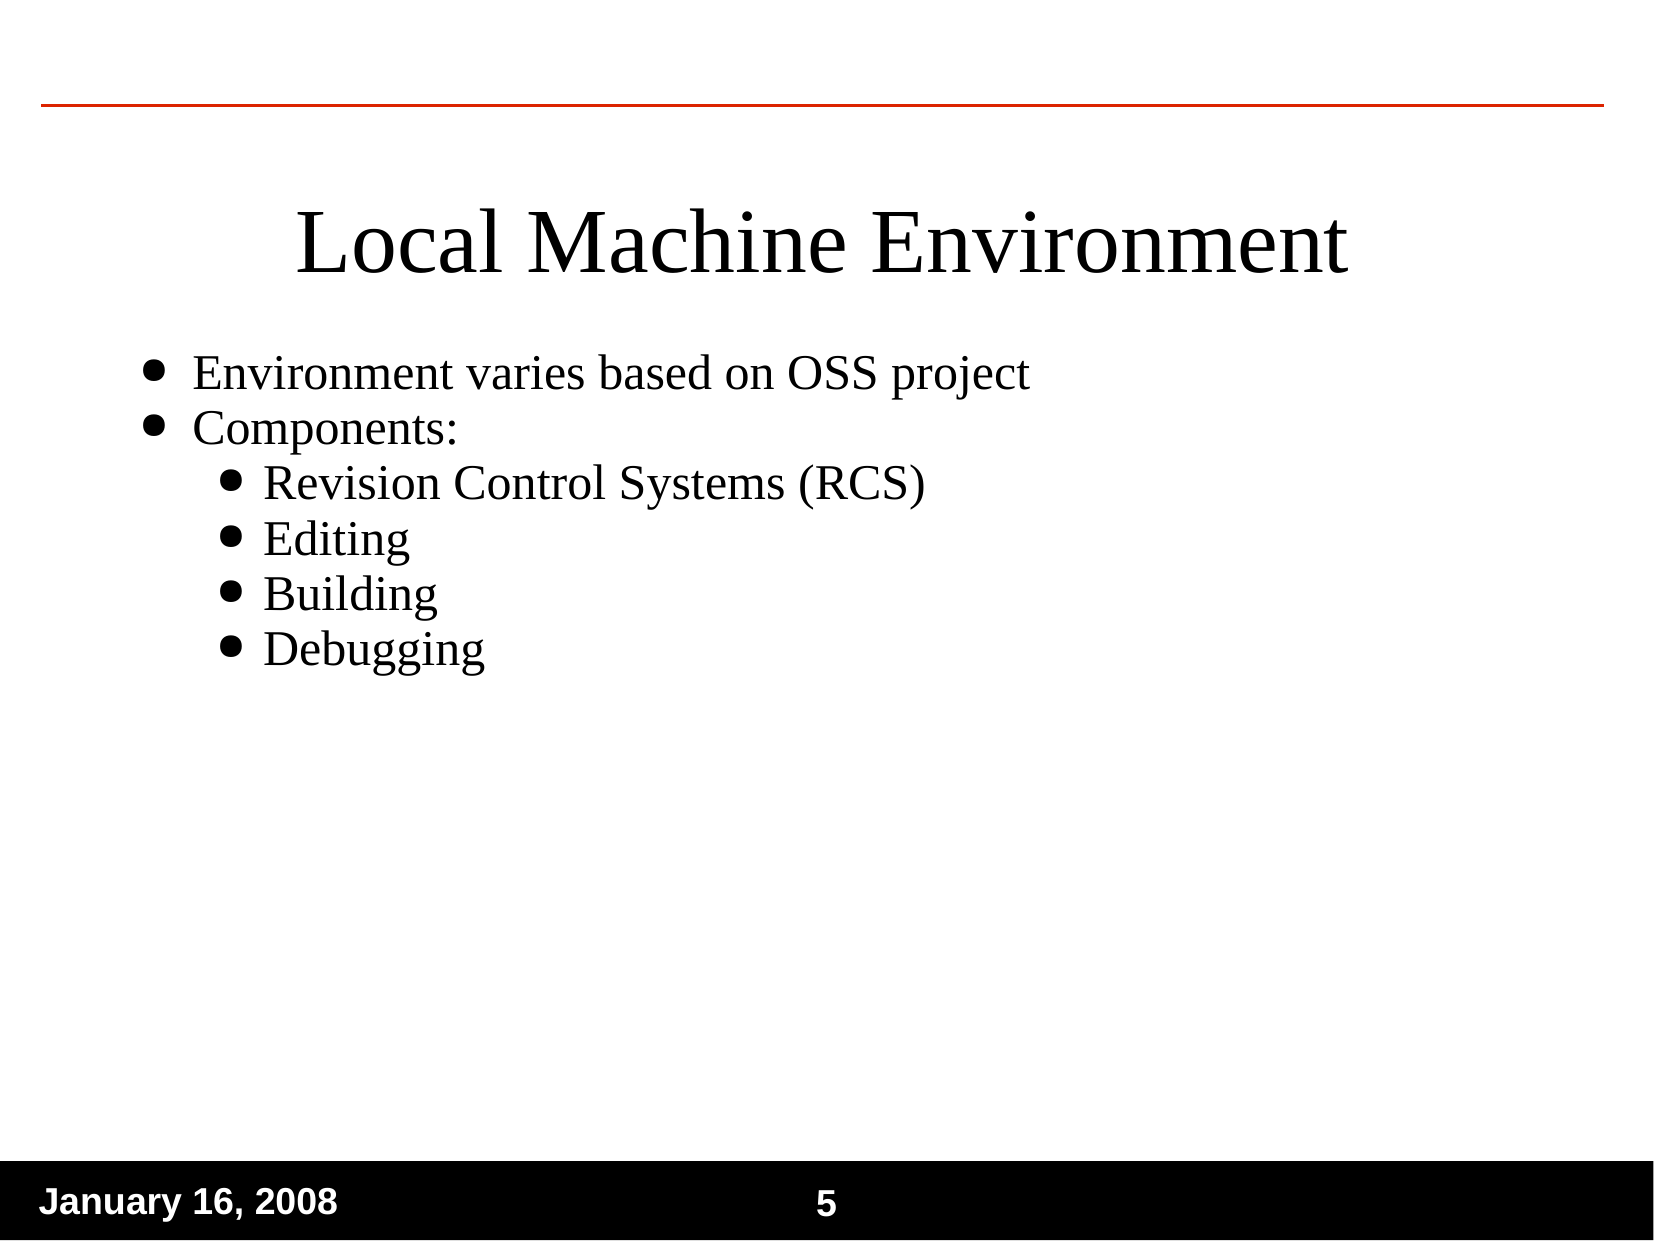

# Local Machine Environment
Environment varies based on OSS project
Components:
Revision Control Systems (RCS)
Editing
Building
Debugging